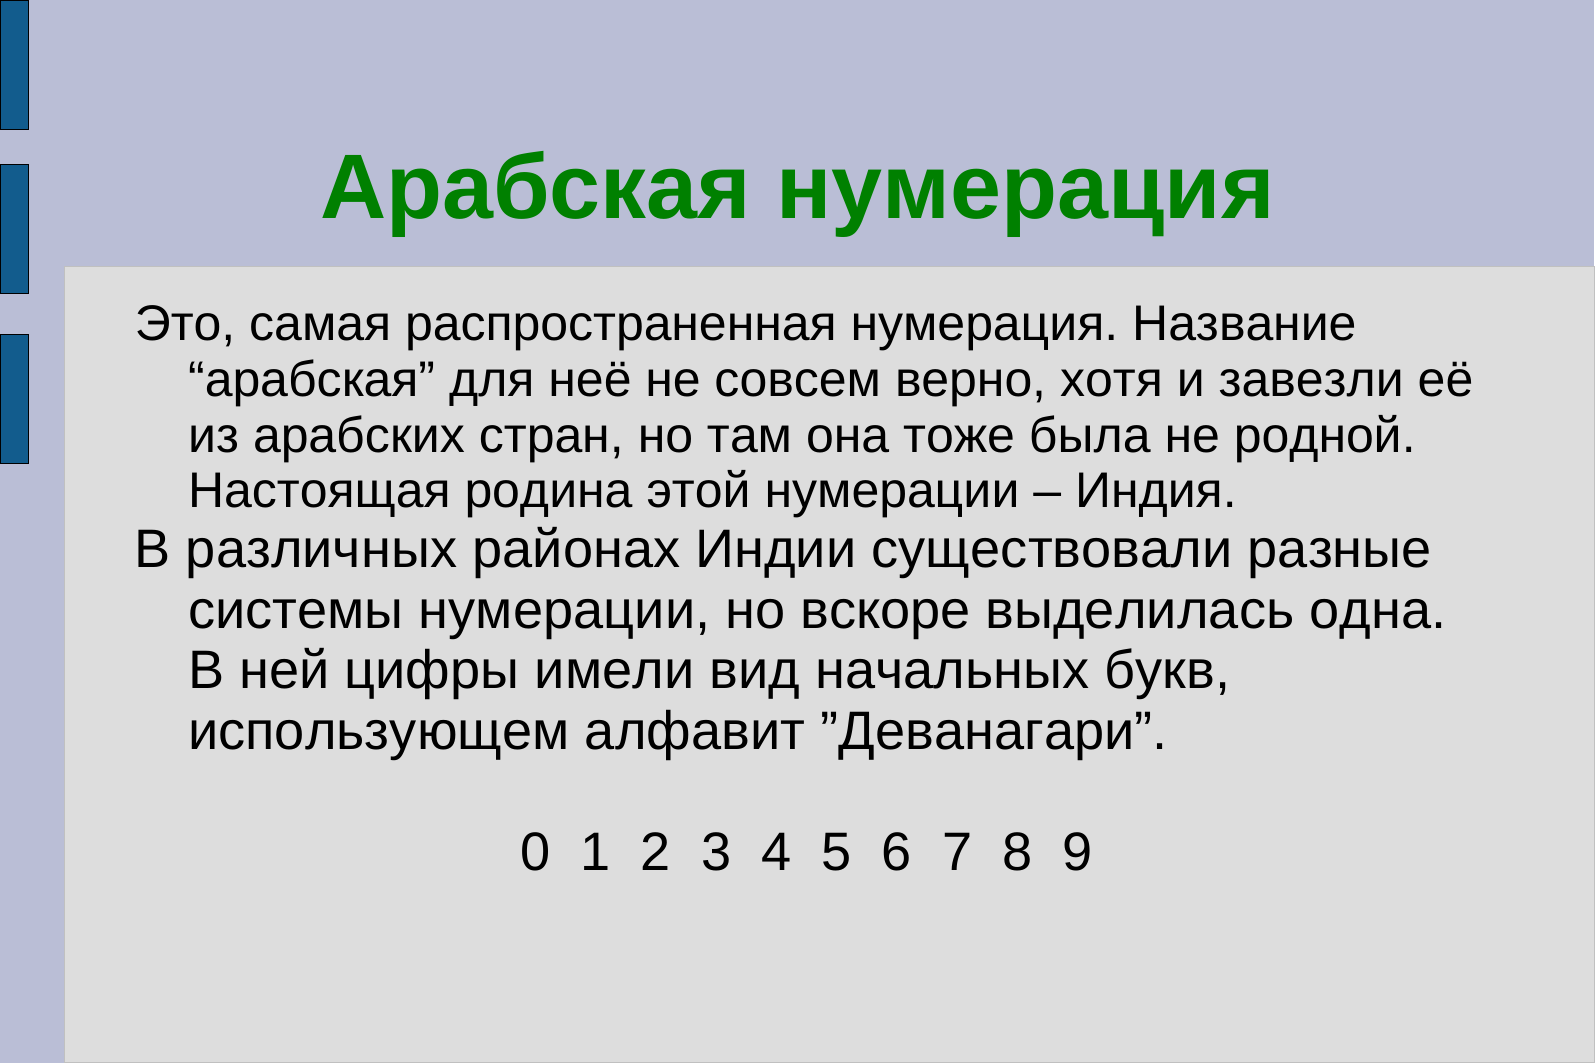

# Арабская нумерация
Это, самая распространенная нумерация. Название “арабская” для неё не совсем верно, хотя и завезли её из арабских стран, но там она тоже была не родной. Настоящая родина этой нумерации – Индия.
В различных районах Индии существовали разные системы нумерации, но вскоре выделилась одна. В ней цифры имели вид начальных букв, использующем алфавит ”Деванагари”.
0 1 2 3 4 5 6 7 8 9